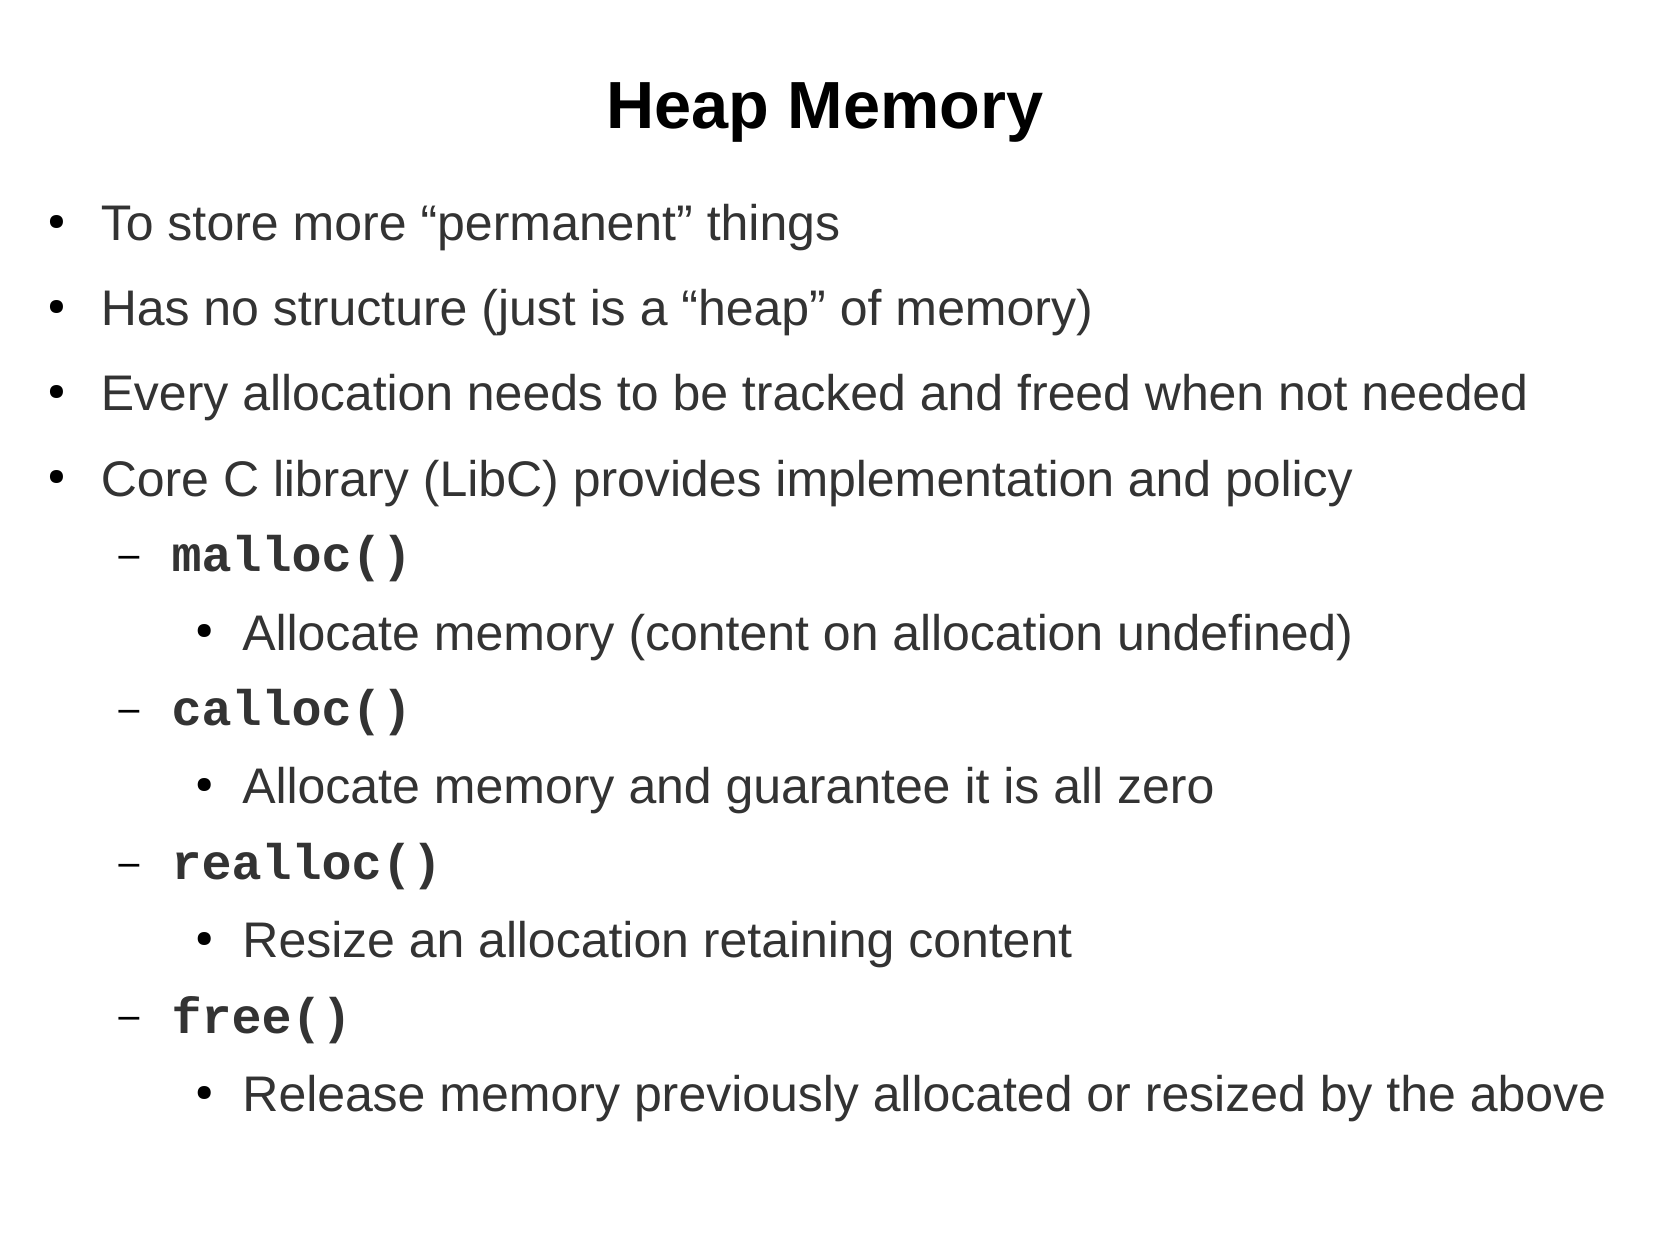

# Heap Memory
To store more “permanent” things
Has no structure (just is a “heap” of memory)
Every allocation needs to be tracked and freed when not needed
Core C library (LibC) provides implementation and policy
malloc()
Allocate memory (content on allocation undefined)
calloc()
Allocate memory and guarantee it is all zero
realloc()
Resize an allocation retaining content
free()
Release memory previously allocated or resized by the above